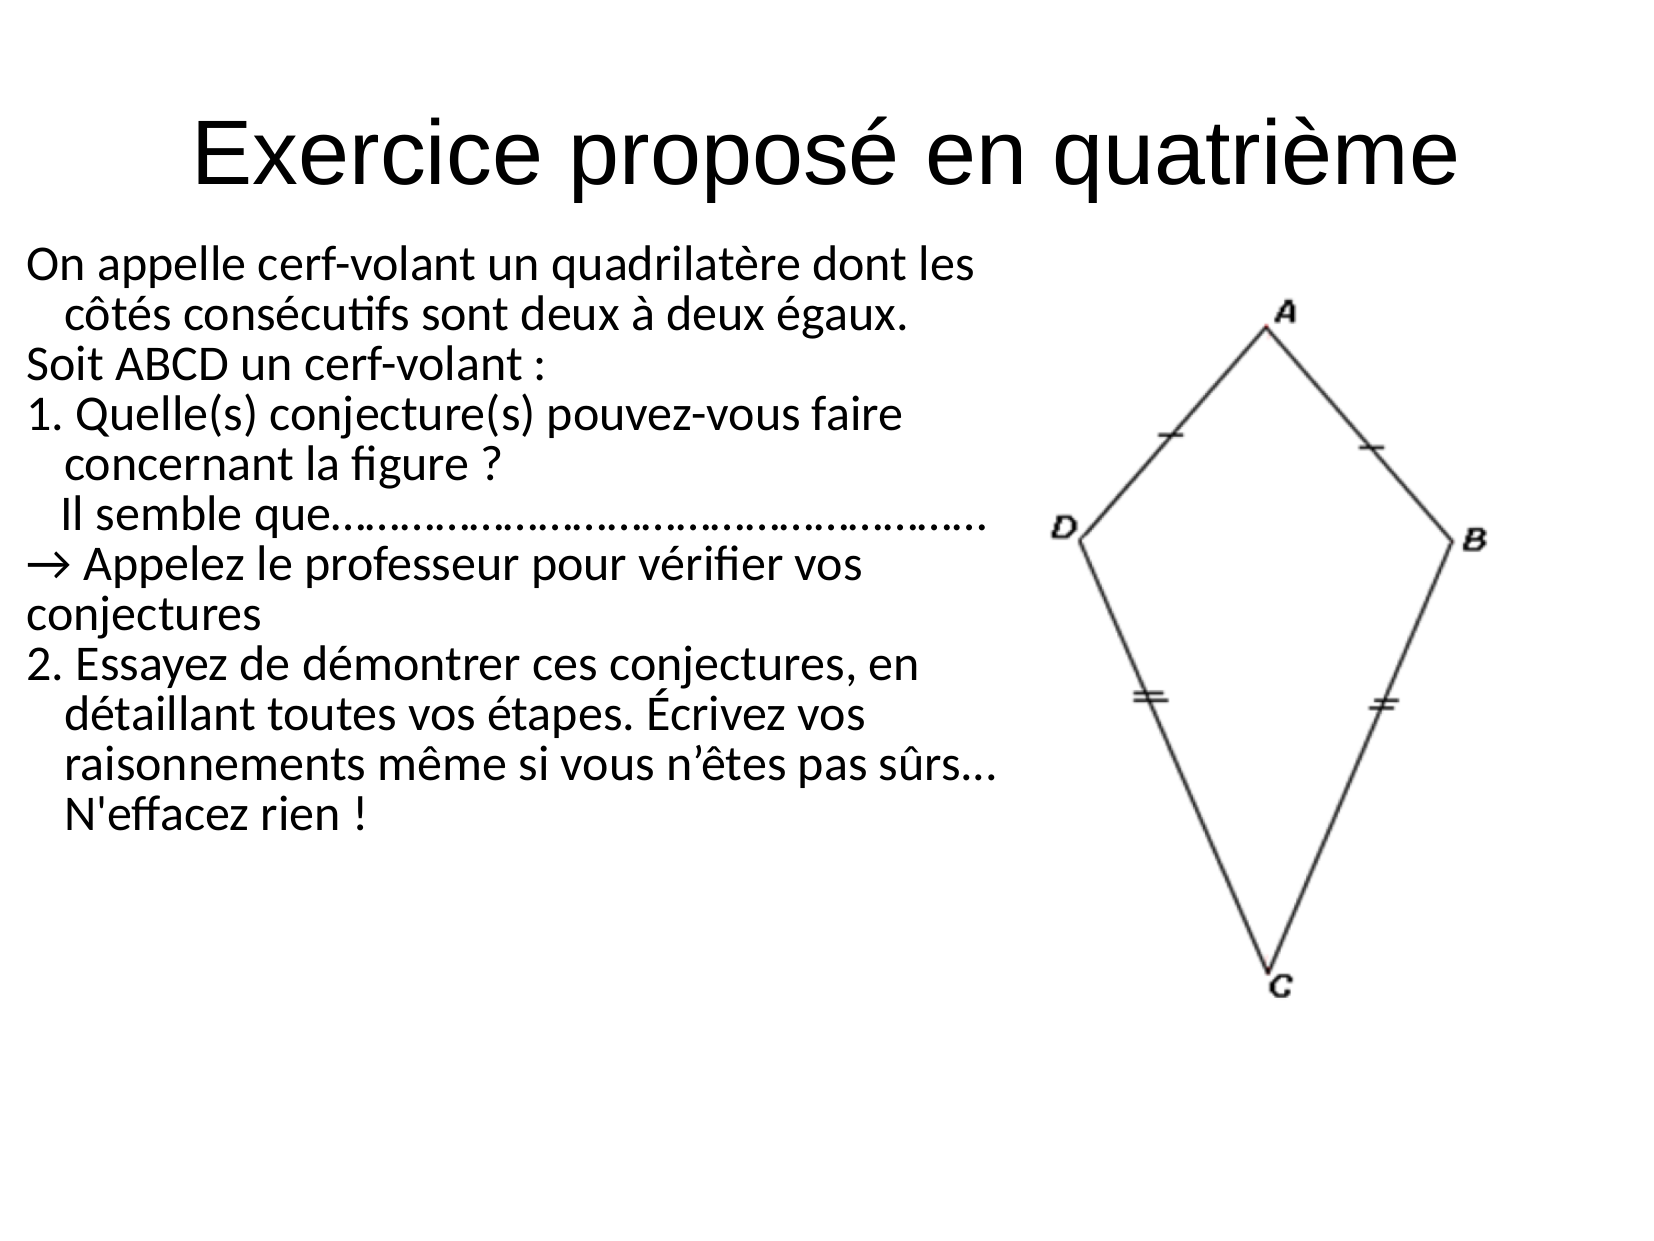

# Exercice proposé en quatrième
On appelle cerf-volant un quadrilatère dont les côtés consécutifs sont deux à deux égaux.
Soit ABCD un cerf-volant :
1. Quelle(s) conjecture(s) pouvez-vous faire concernant la figure ?
 Il semble que…………………………………………………
→ Appelez le professeur pour vérifier vos conjectures
2. Essayez de démontrer ces conjectures, en détaillant toutes vos étapes. Écrivez vos raisonnements même si vous n’êtes pas sûrs... N'effacez rien !